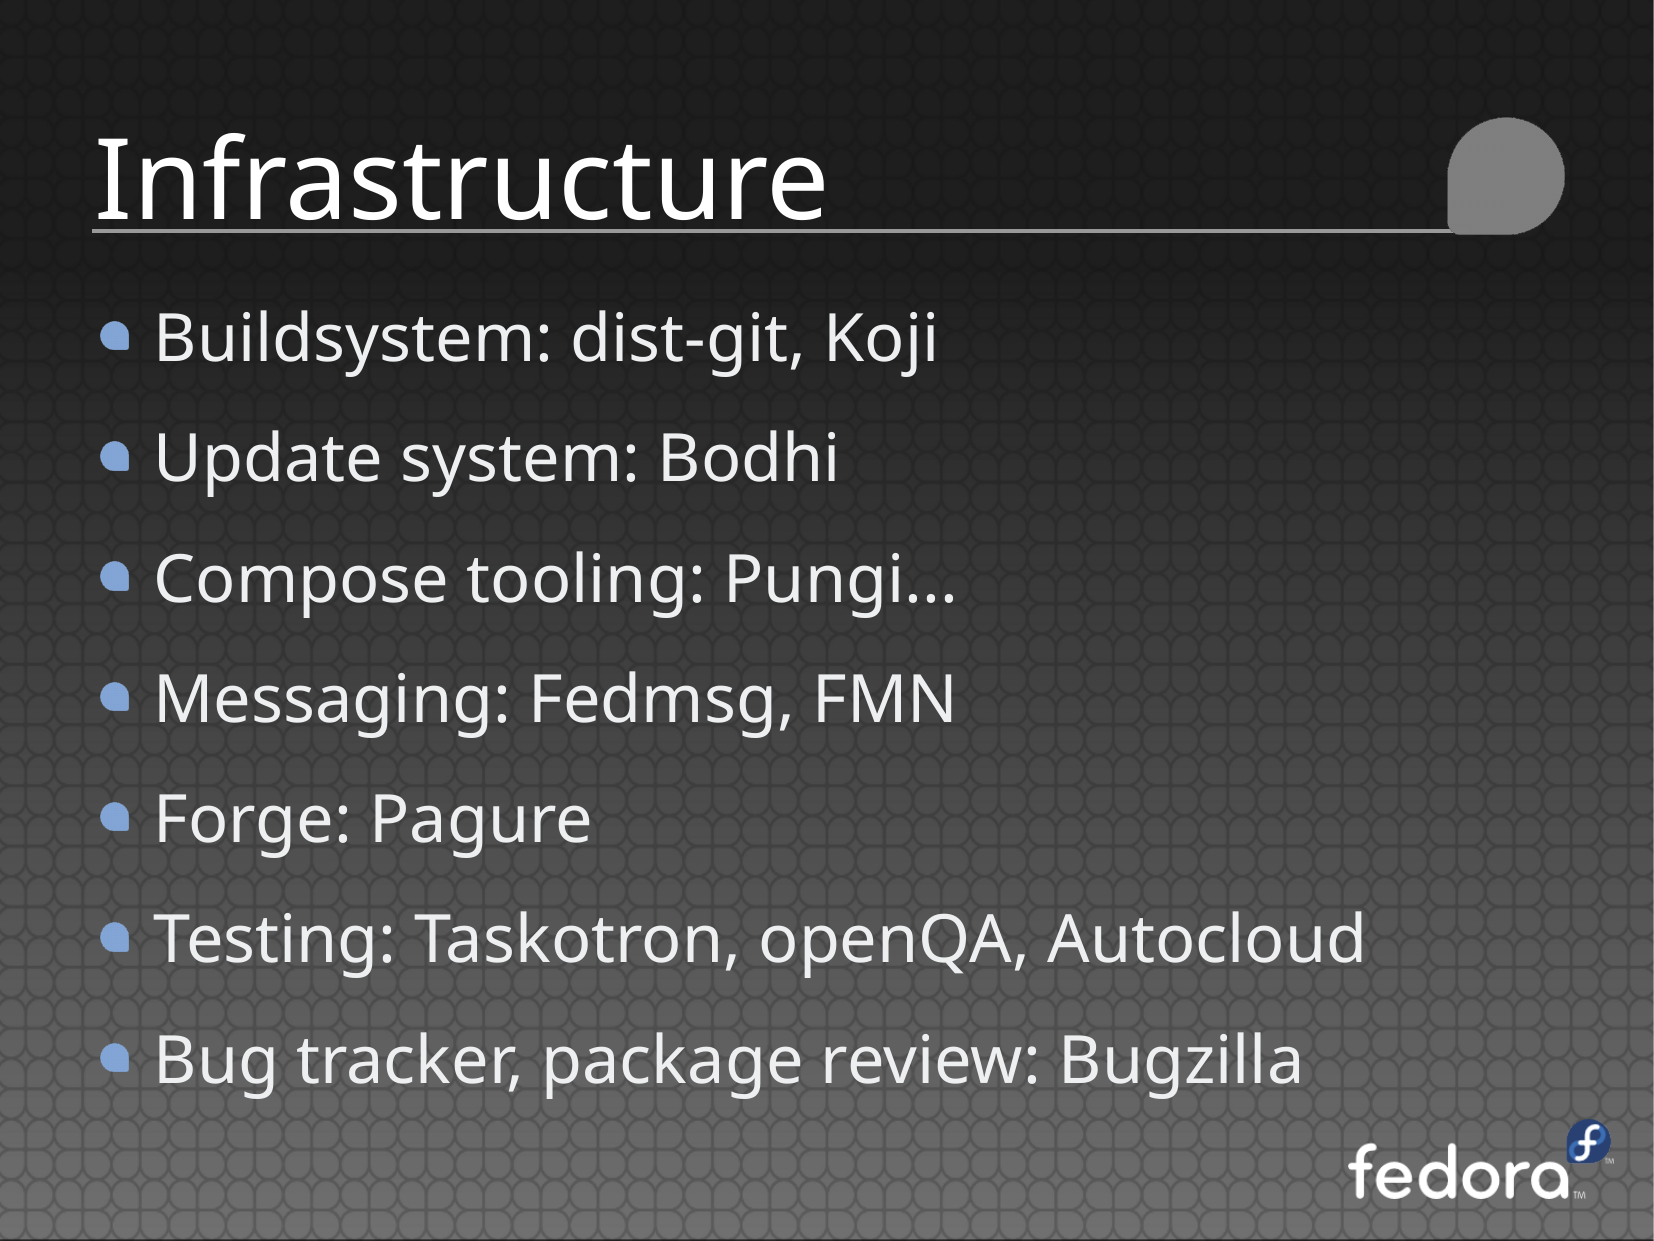

Infrastructure
# Buildsystem: dist-git, Koji
Update system: Bodhi
Compose tooling: Pungi...
Messaging: Fedmsg, FMN
Forge: Pagure
Testing: Taskotron, openQA, Autocloud
Bug tracker, package review: Bugzilla